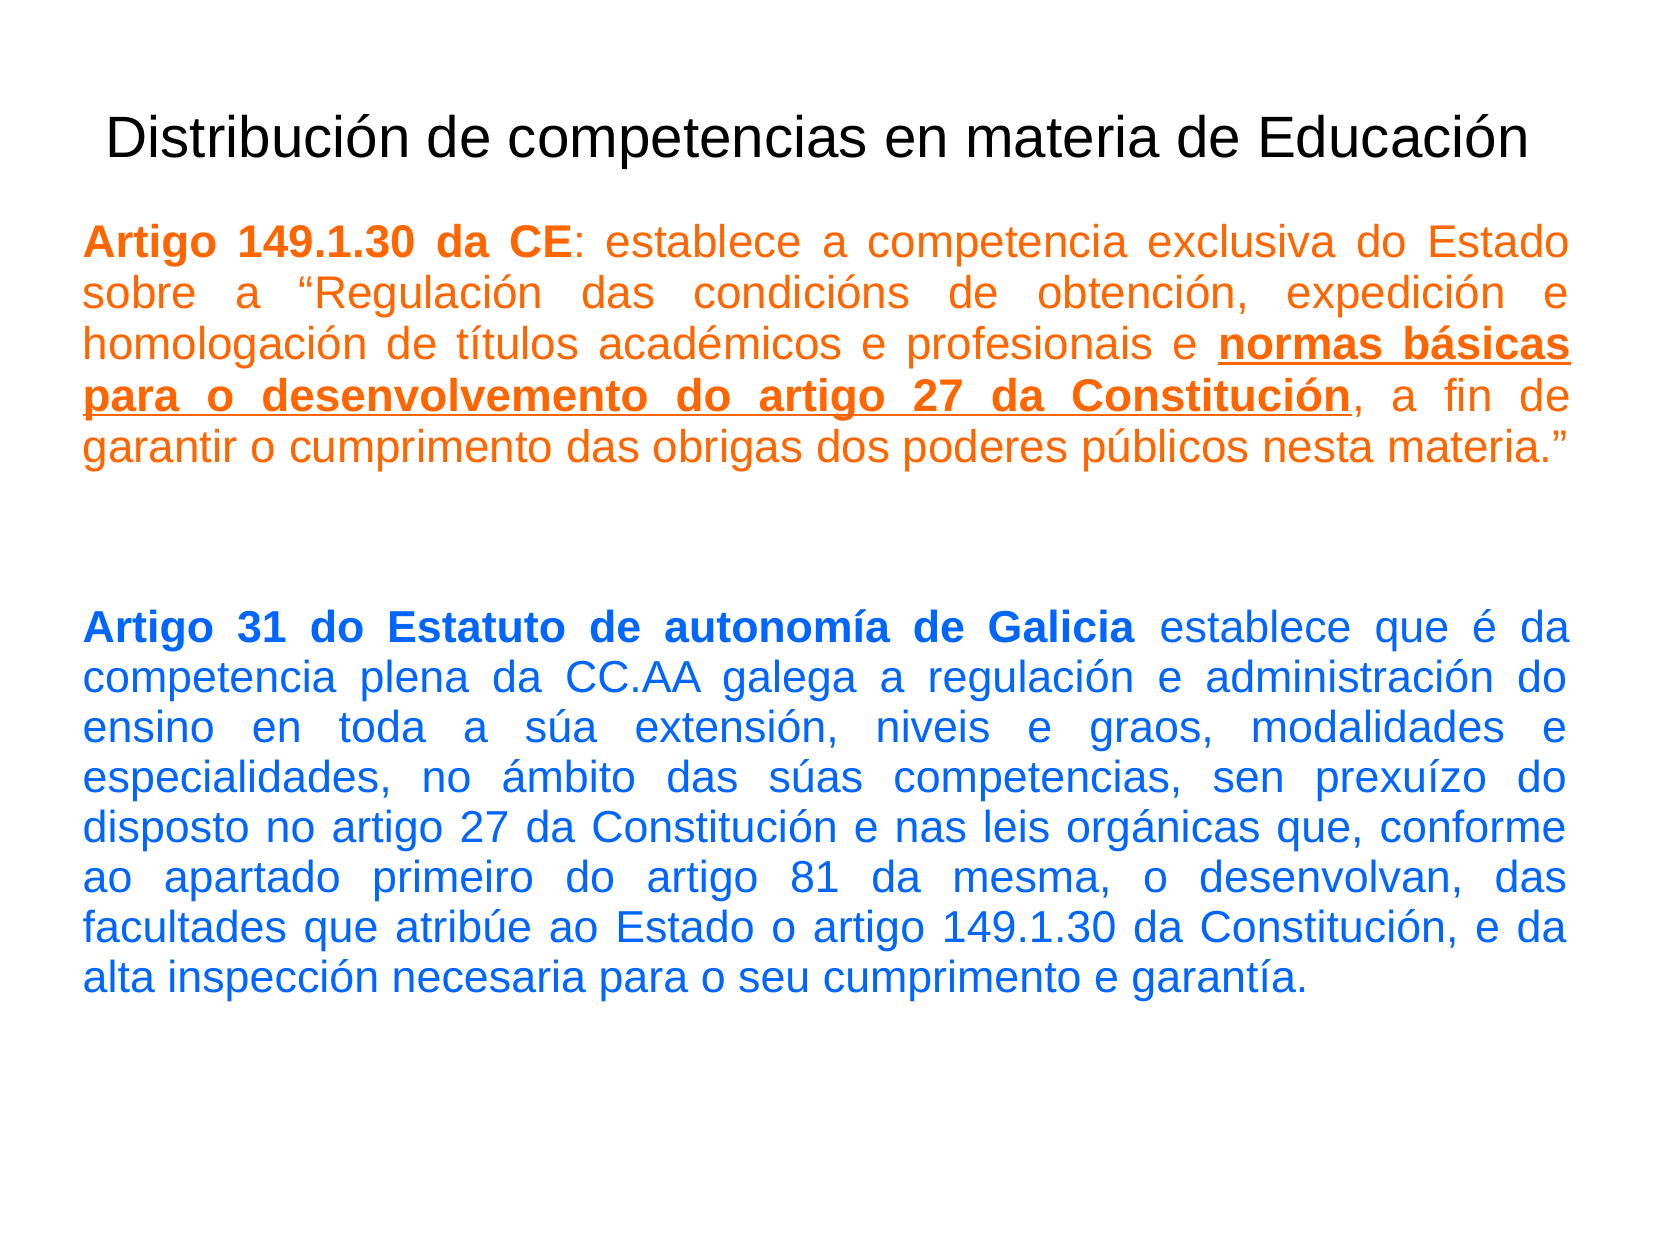

# Distribución de competencias en materia de Educación
Artigo 149.1.30 da CE: establece a competencia exclusiva do Estado sobre a “Regulación das condicións de obtención, expedición e homologación de títulos académicos e profesionais e normas básicas para o desenvolvemento do artigo 27 da Constitución, a fin de garantir o cumprimento das obrigas dos poderes públicos nesta materia.”
Artigo 31 do Estatuto de autonomía de Galicia establece que é da competencia plena da CC.AA galega a regulación e administración do ensino en toda a súa extensión, niveis e graos, modalidades e especialidades, no ámbito das súas competencias, sen prexuízo do disposto no artigo 27 da Constitución e nas leis orgánicas que, conforme ao apartado primeiro do artigo 81 da mesma, o desenvolvan, das facultades que atribúe ao Estado o artigo 149.1.30 da Constitución, e da alta inspección necesaria para o seu cumprimento e garantía.